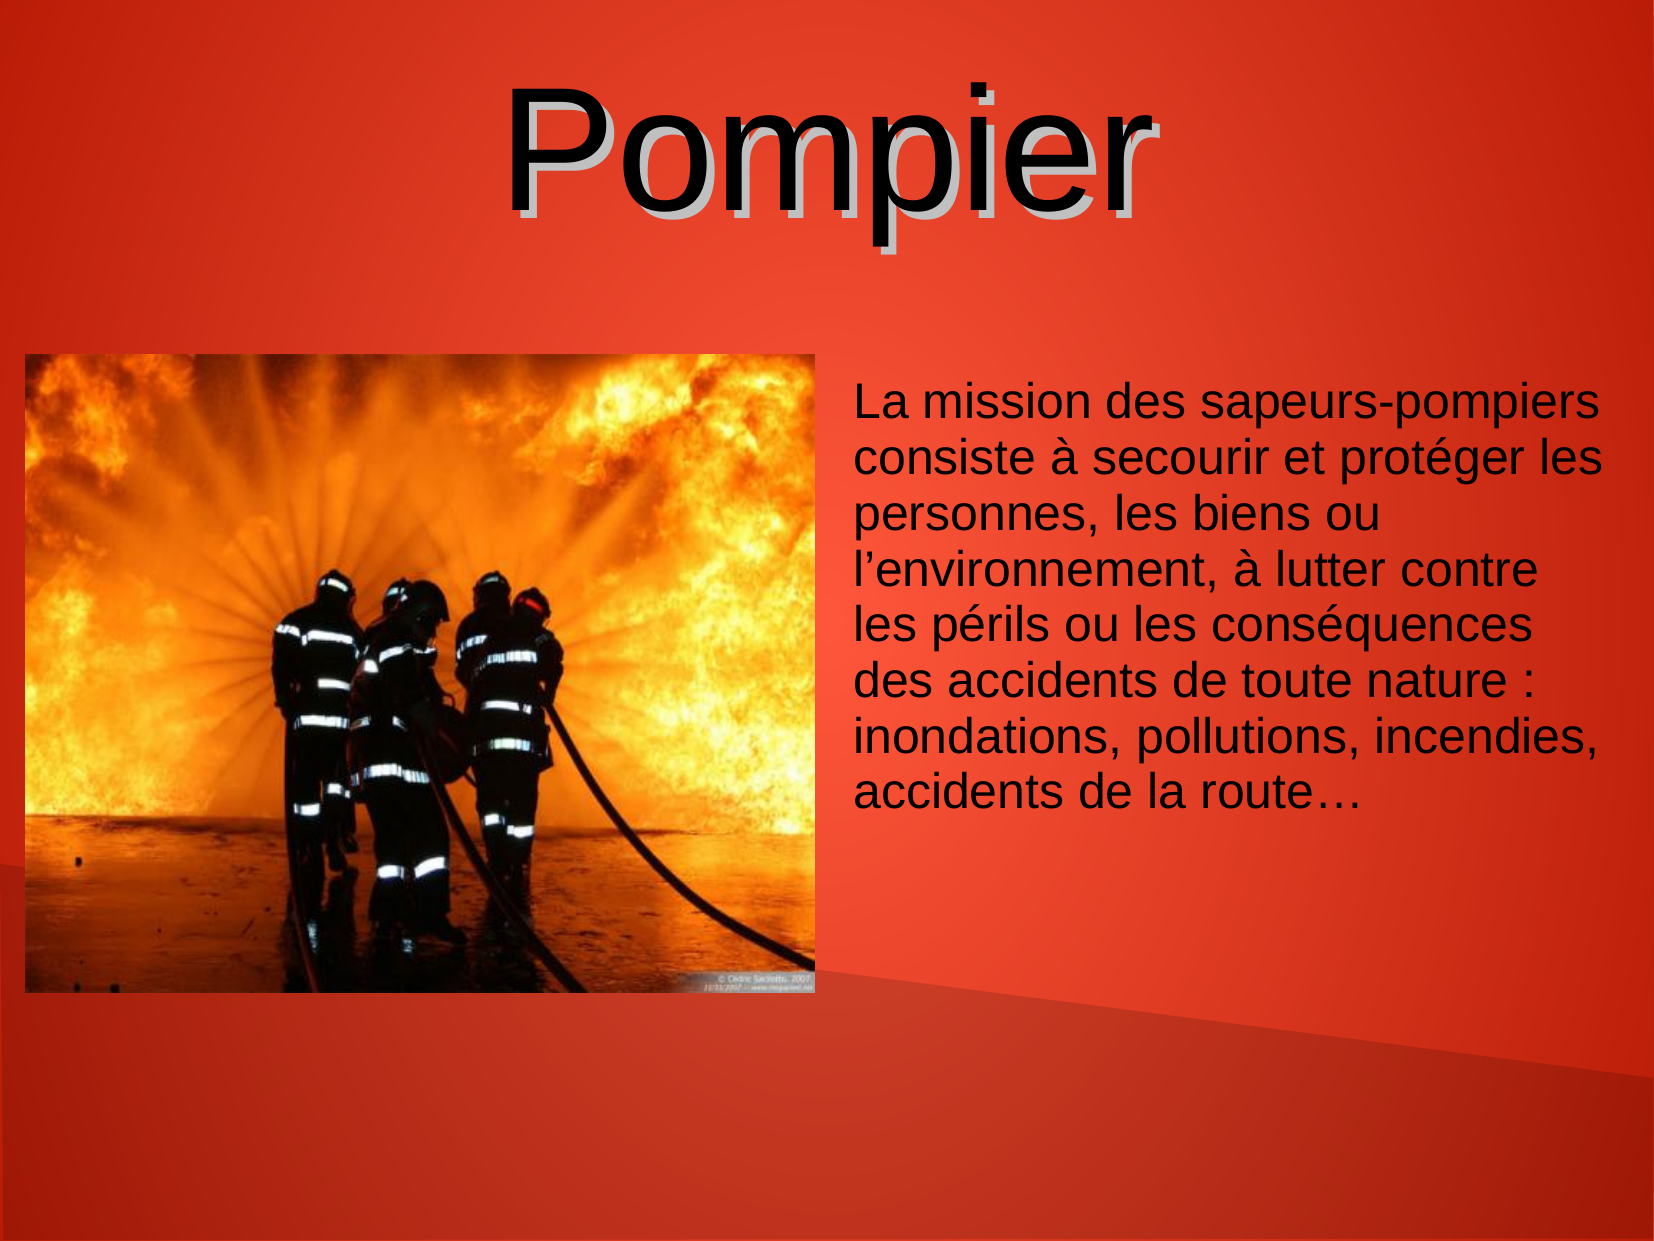

Pompier
#
La mission des sapeurs-pompiers consiste à secourir et protéger les personnes, les biens ou l’environnement, à lutter contre les périls ou les conséquences des accidents de toute nature : inondations, pollutions, incendies, accidents de la route…